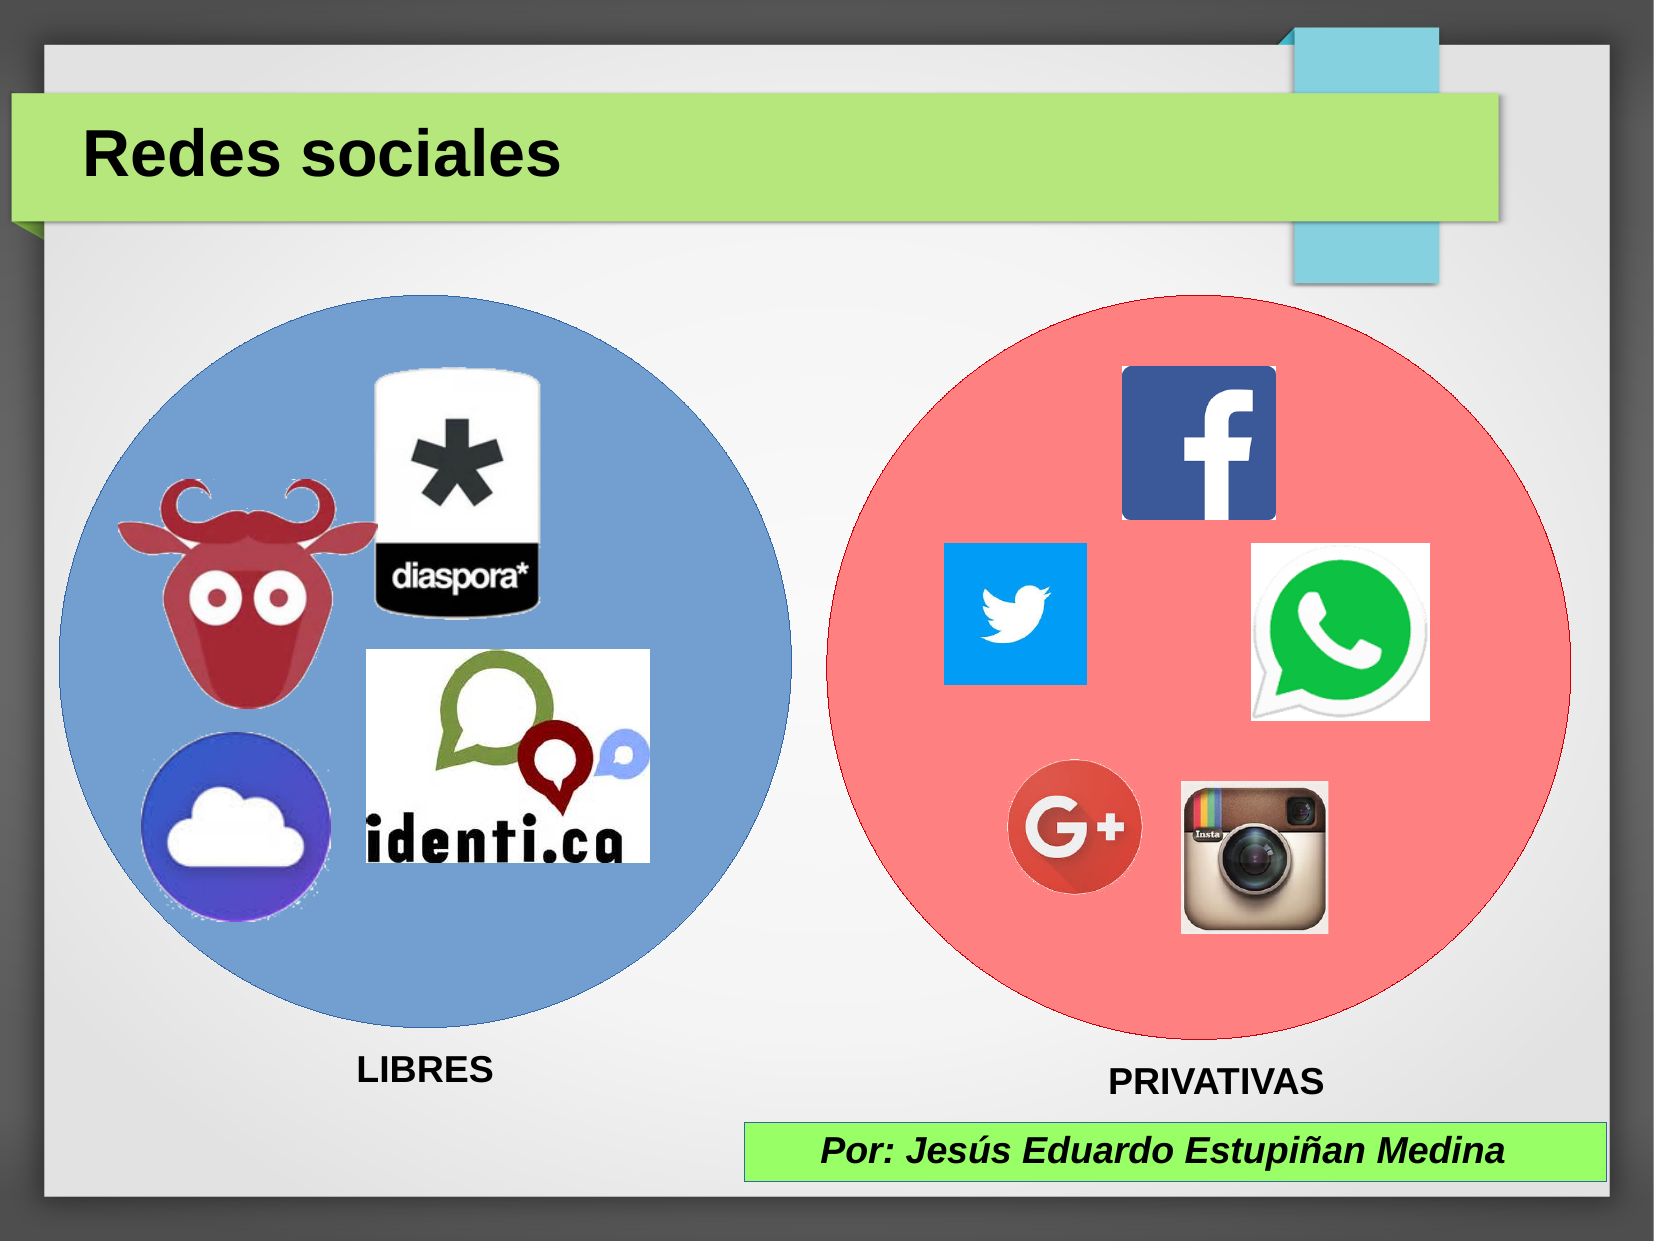

# Redes sociales
LIBRES
PRIVATIVAS
Por: Jesús Eduardo Estupiñan Medina